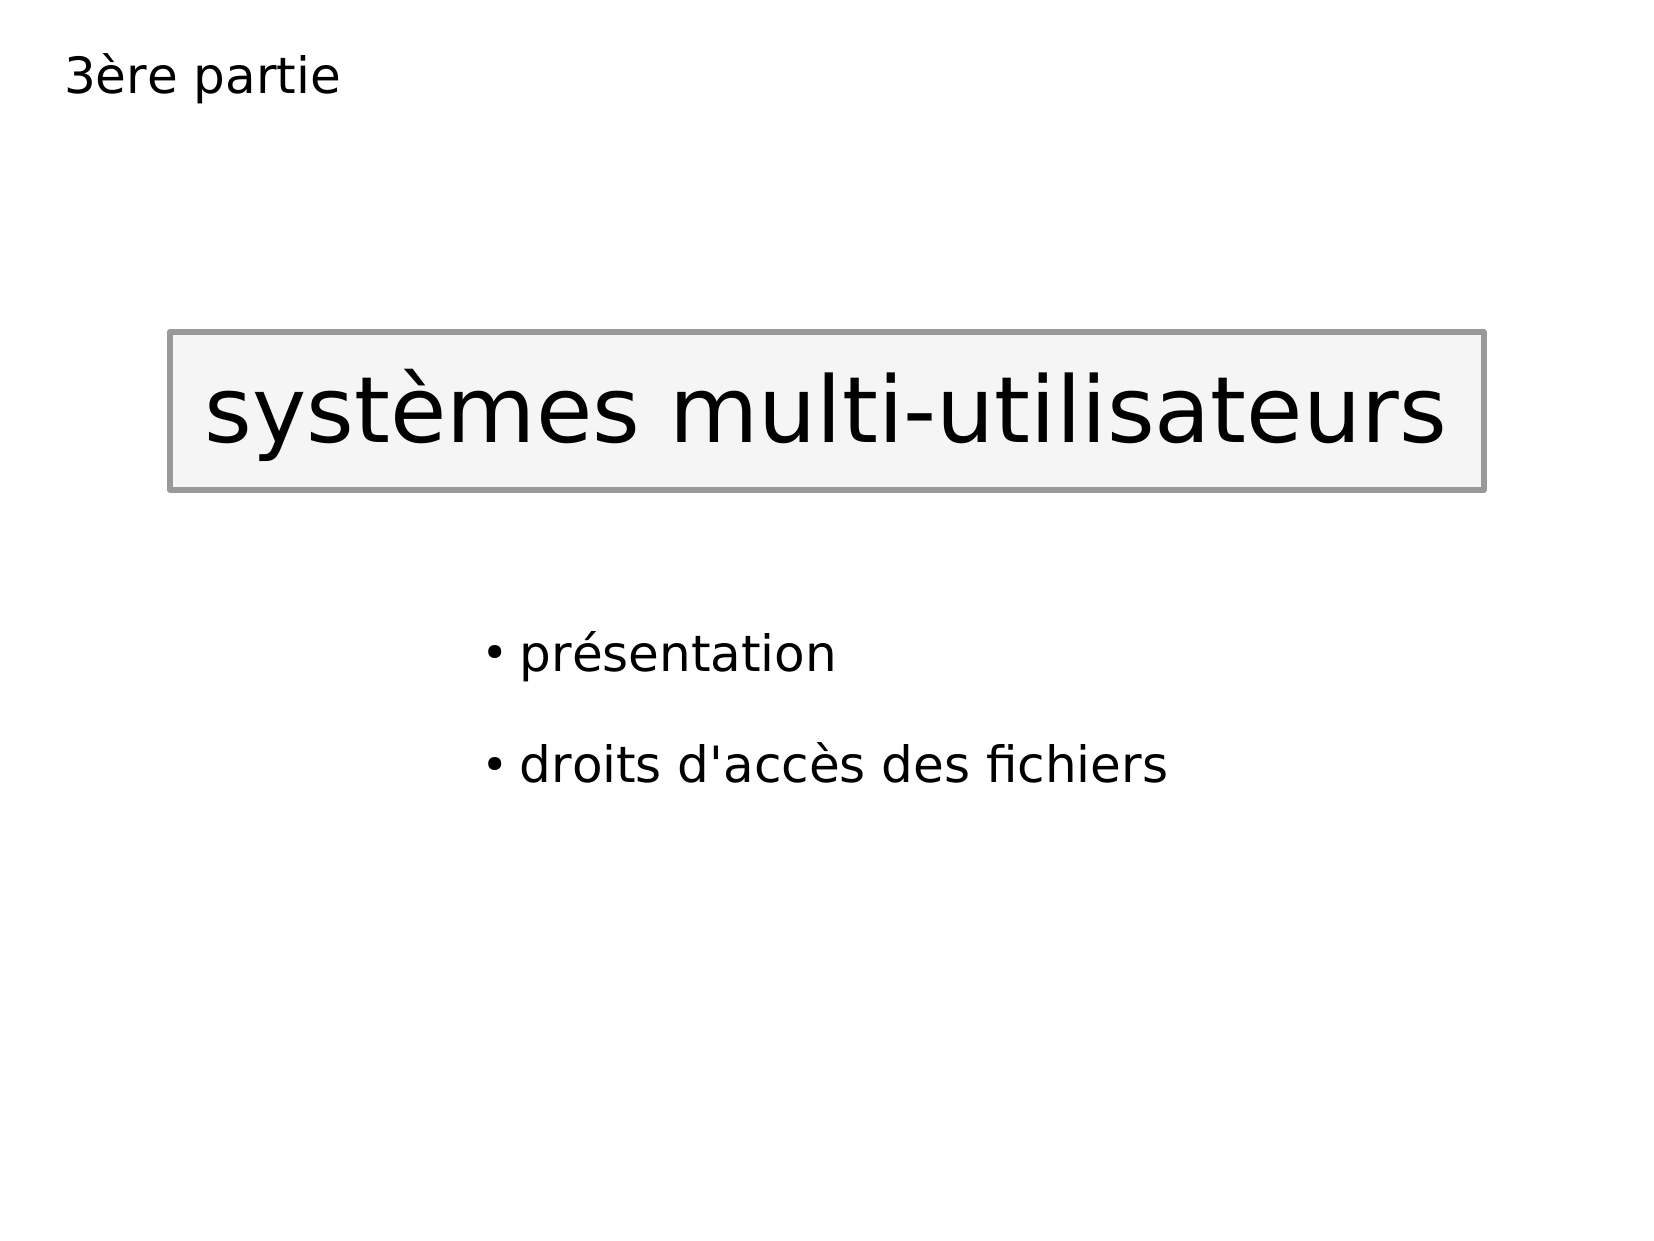

3ère partie
# systèmes multi-utilisateurs
 présentation
 droits d'accès des fichiers